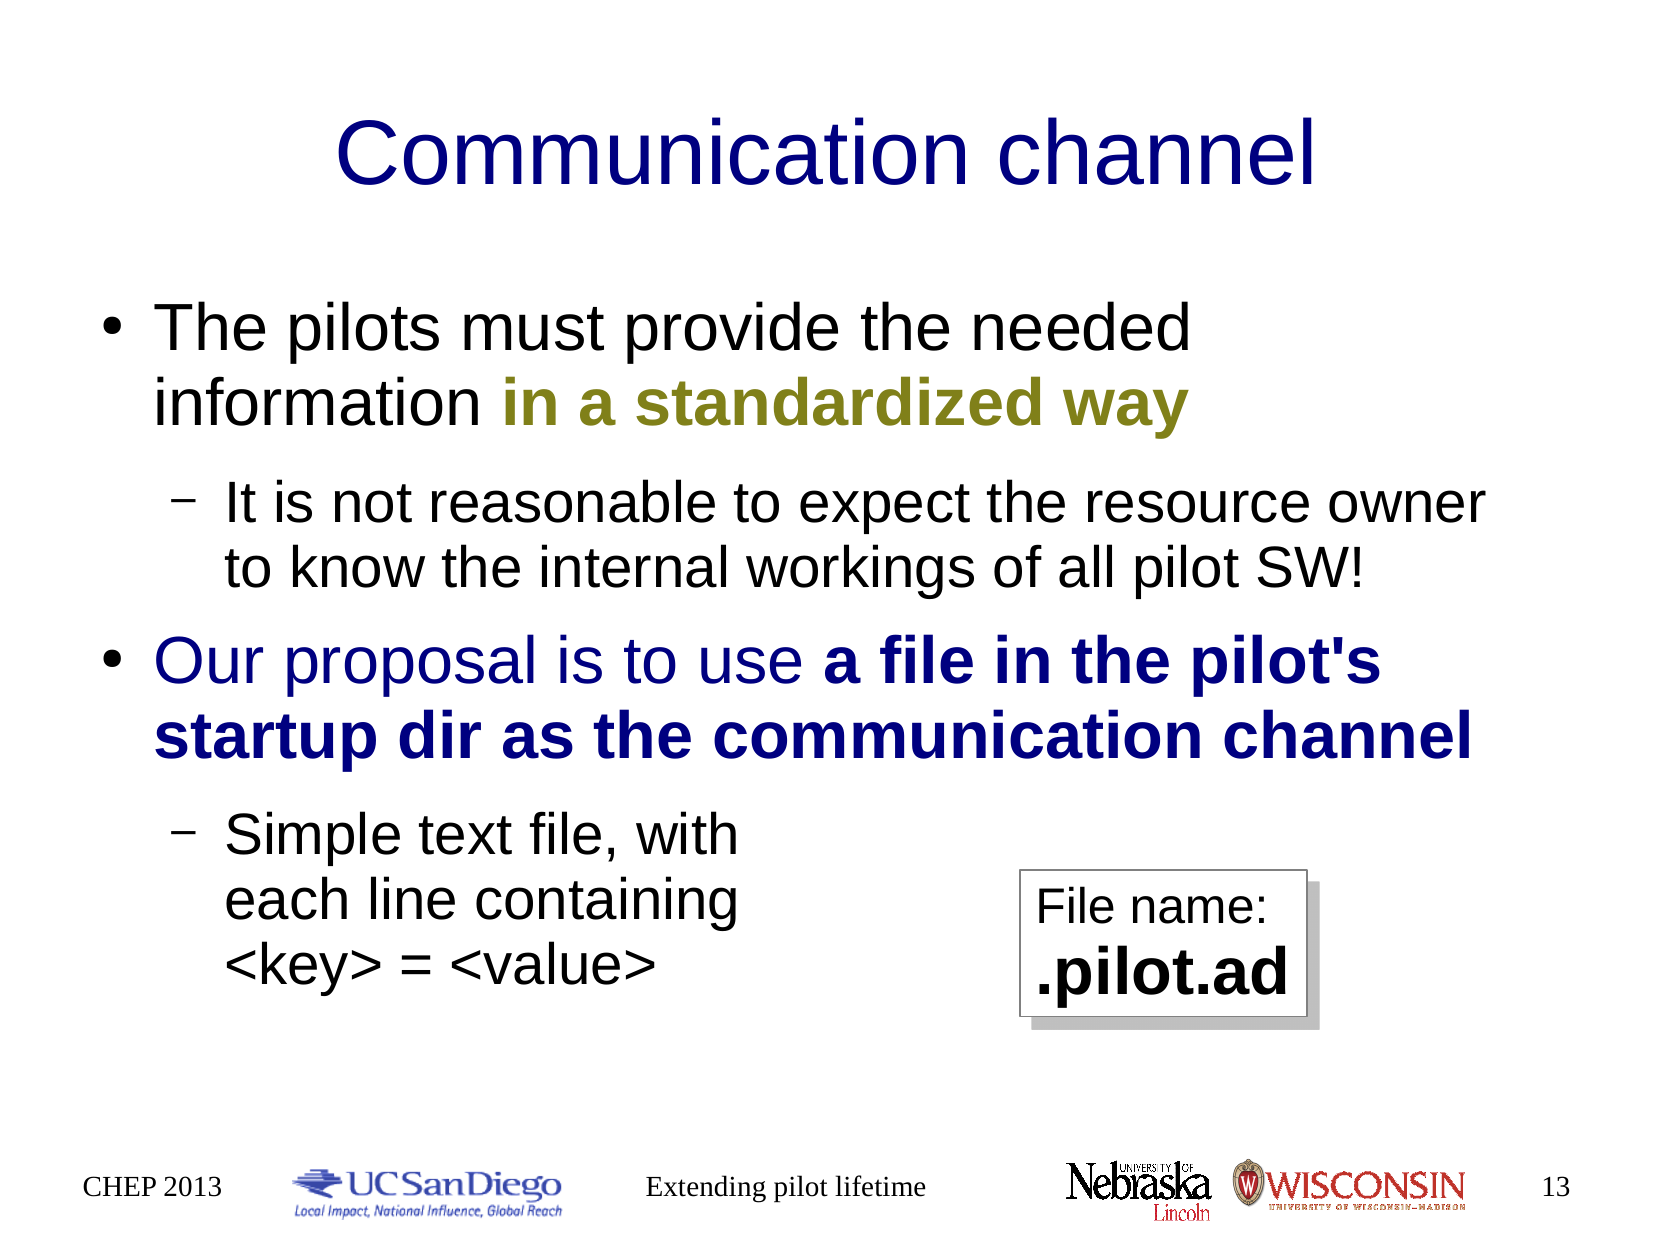

# Communication channel
The pilots must provide the needed information in a standardized way
It is not reasonable to expect the resource owner to know the internal workings of all pilot SW!
Our proposal is to use a file in the pilot's startup dir as the communication channel
Simple text file, with
each line containing
<key> = <value>
File name:
.pilot.ad
CHEP 2013
Extending pilot lifetime
13